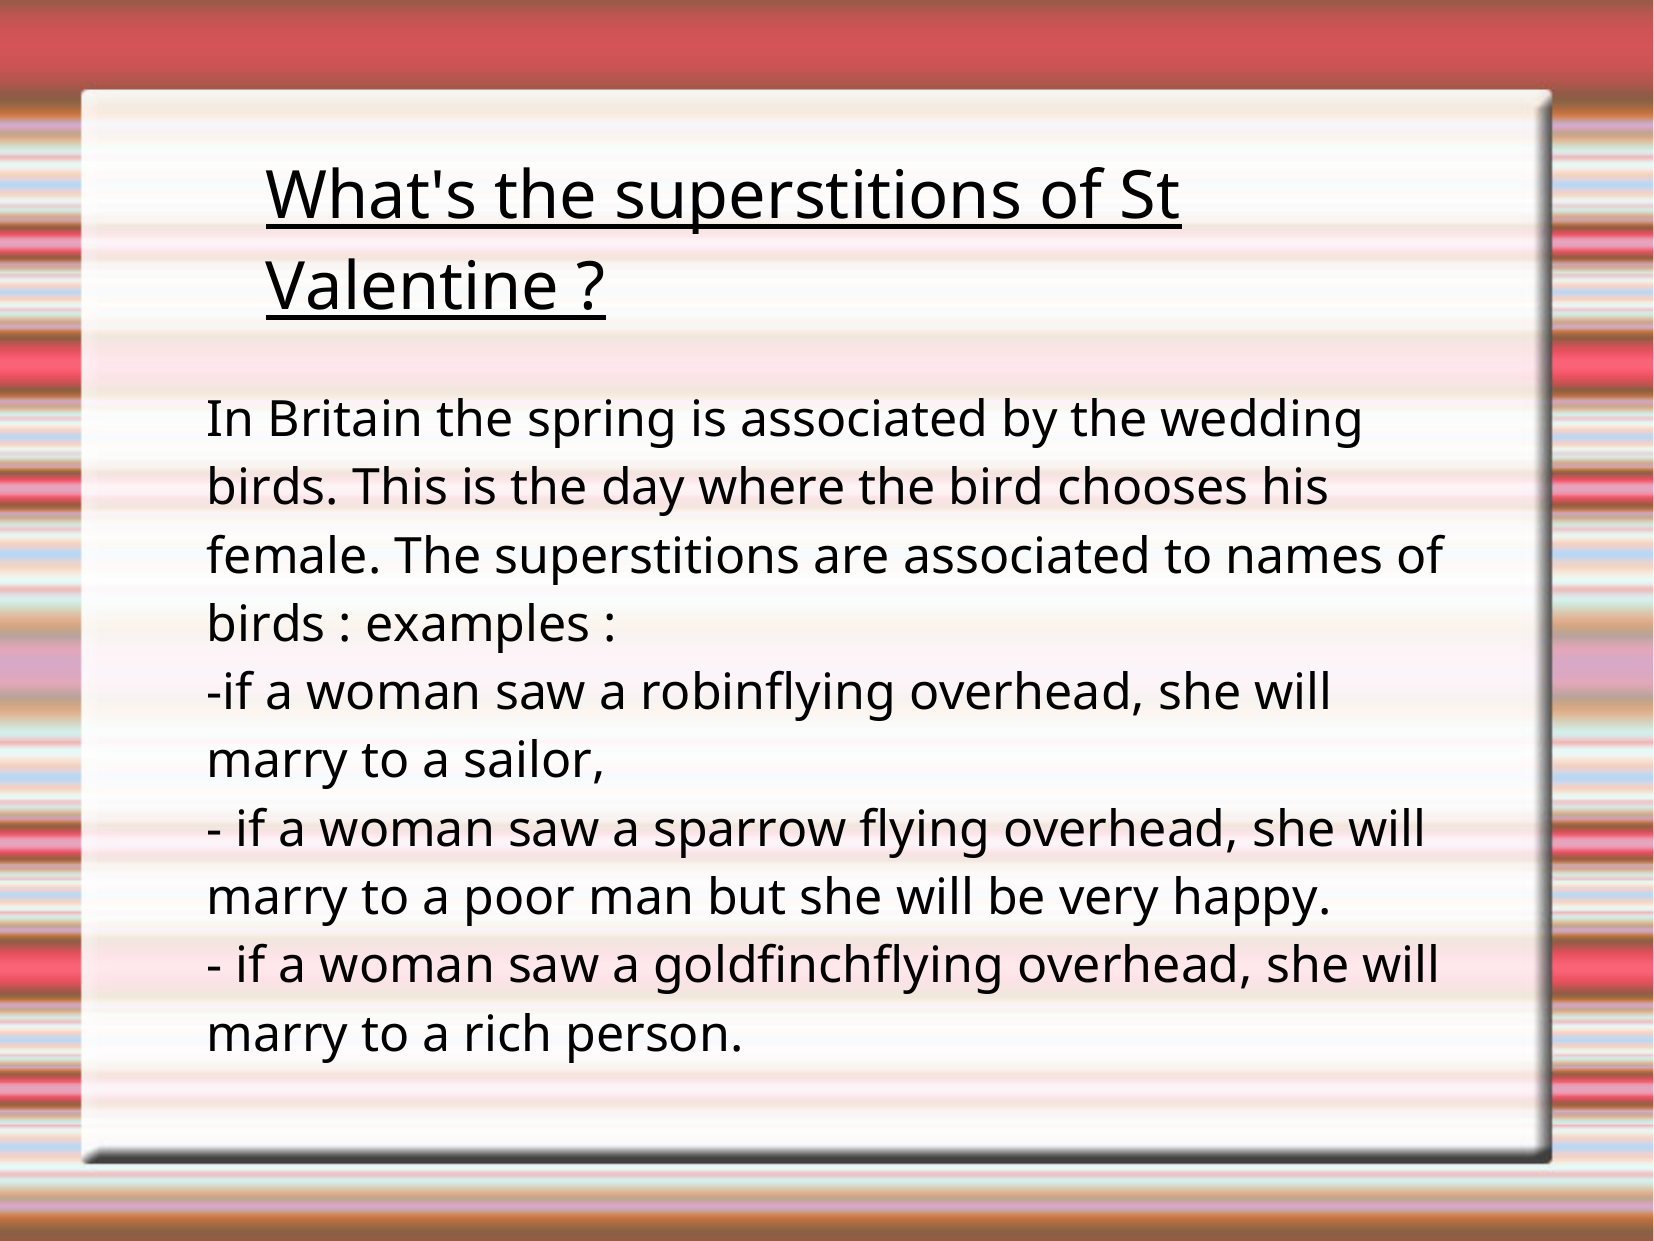

What's the superstitions of St Valentine ?
In Britain the spring is associated by the wedding birds. This is the day where the bird chooses his female. The superstitions are associated to names of birds : examples :
-if a woman saw a robinflying overhead, she will marry to a sailor,
- if a woman saw a sparrow flying overhead, she will marry to a poor man but she will be very happy.
- if a woman saw a goldfinchflying overhead, she will marry to a rich person.